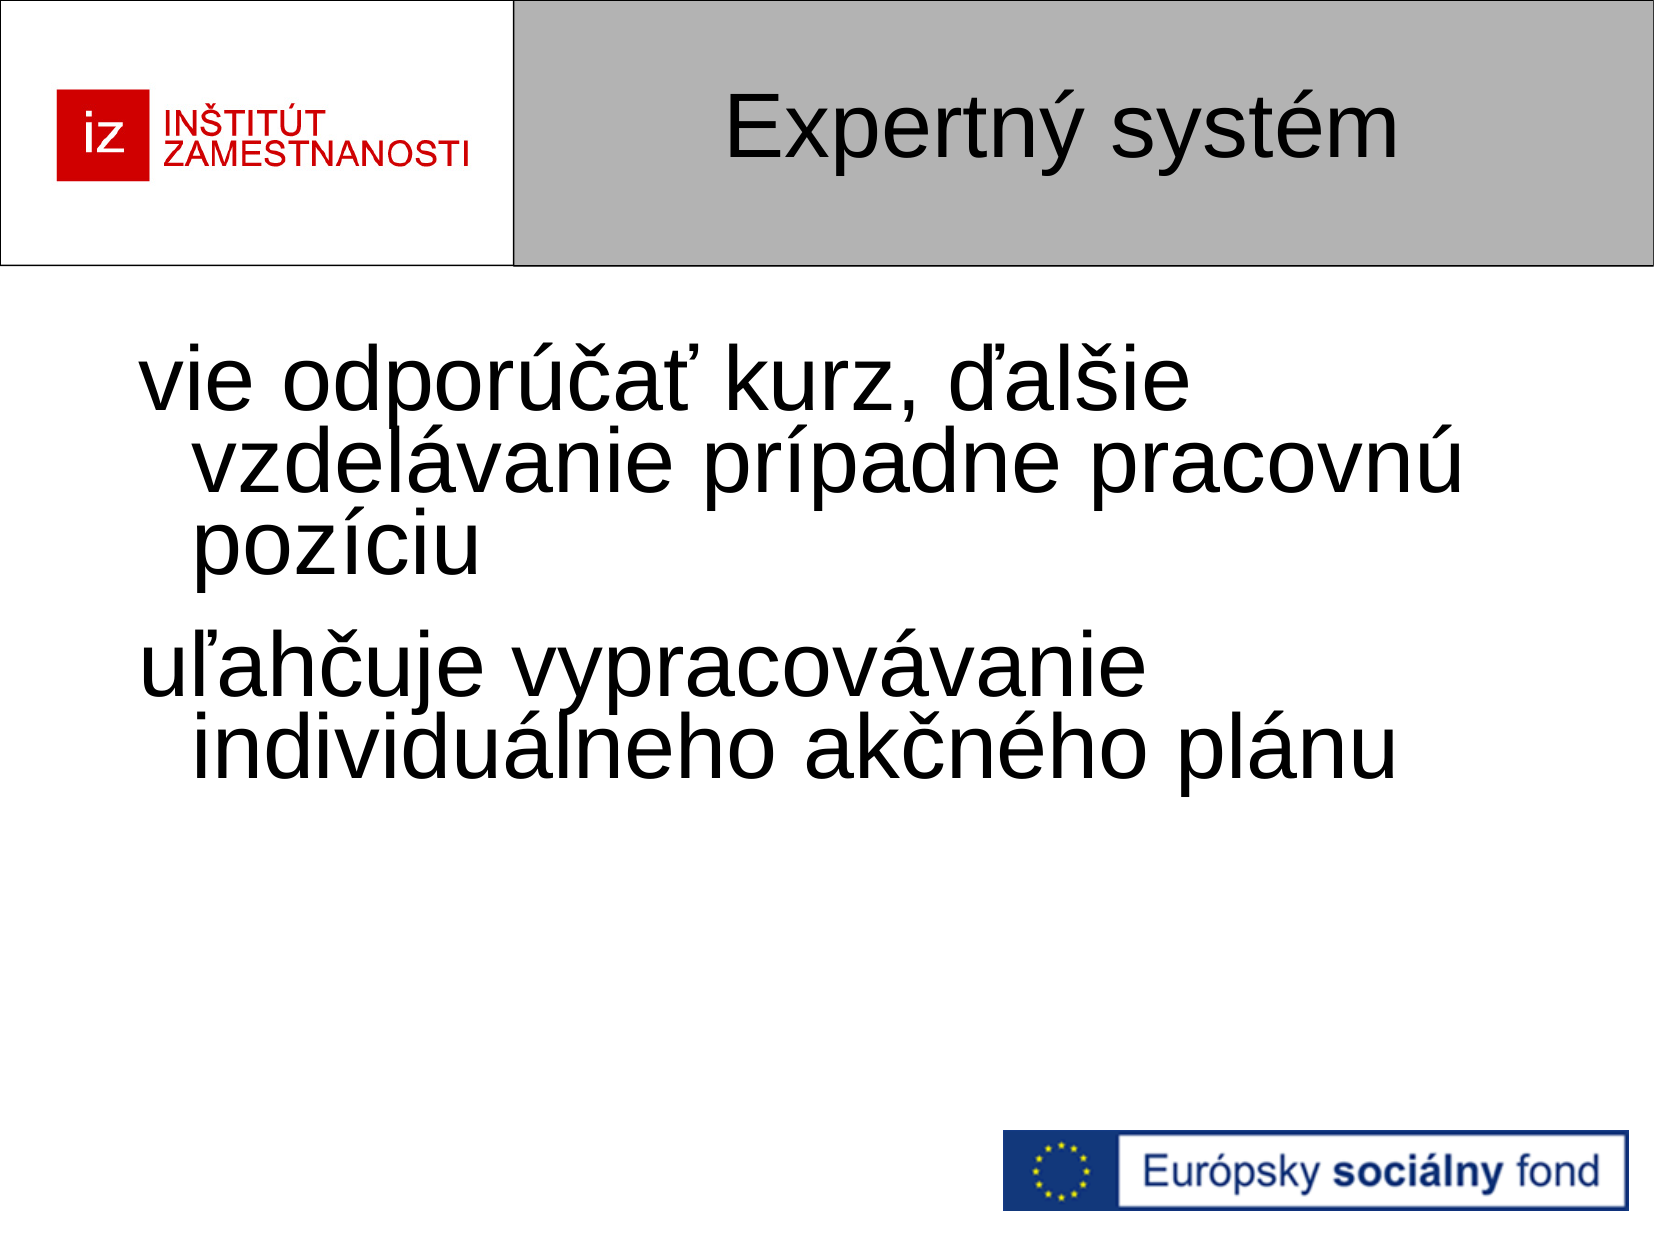

# Expertný systém
vie odporúčať kurz, ďalšie vzdelávanie prípadne pracovnú pozíciu
uľahčuje vypracovávanie individuálneho akčného plánu